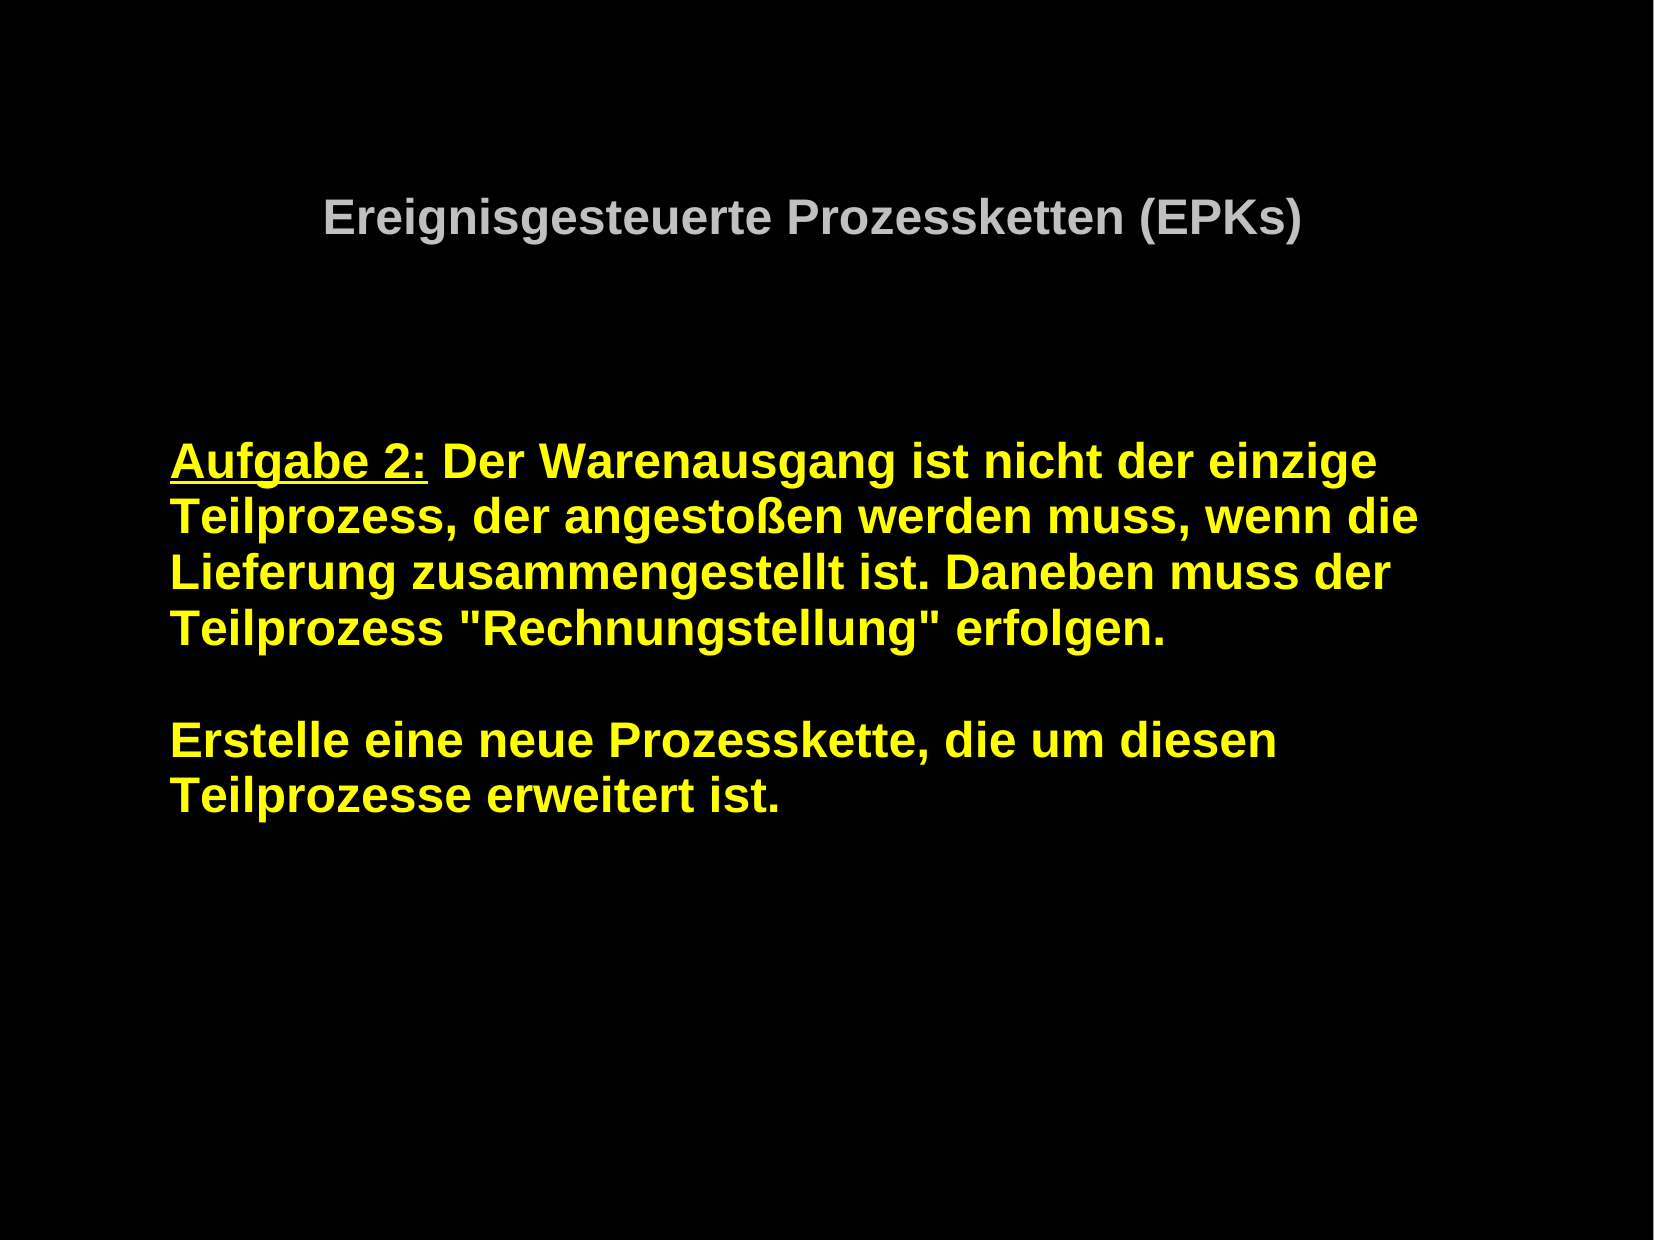

Ereignisgesteuerte Prozessketten (EPKs)
Aufgabe 2: Der Warenausgang ist nicht der einzige
Teilprozess, der angestoßen werden muss, wenn die
Lieferung zusammengestellt ist. Daneben muss der
Teilprozess "Rechnungstellung" erfolgen.
Erstelle eine neue Prozesskette, die um diesen
Teilprozesse erweitert ist.